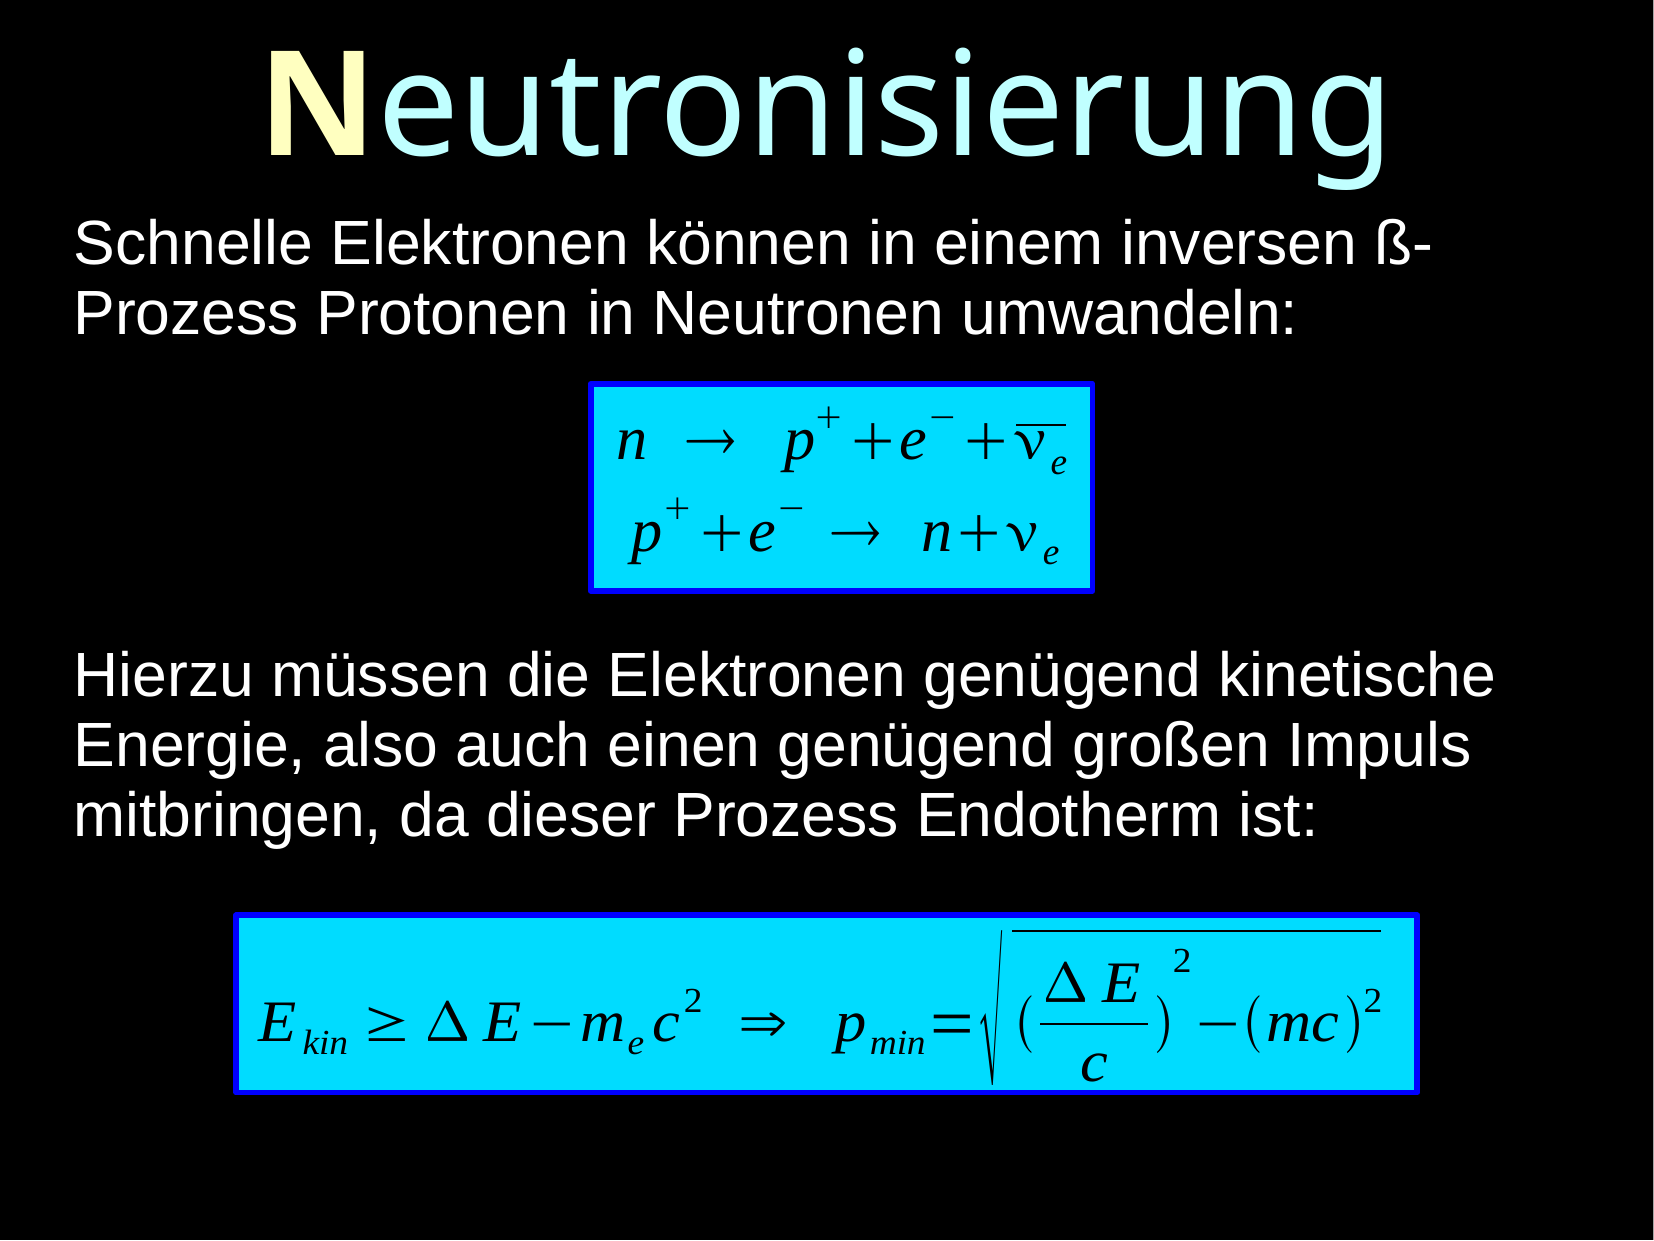

# Neutronisierung
Schnelle Elektronen können in einem inversen ß-Prozess Protonen in Neutronen umwandeln:
Hierzu müssen die Elektronen genügend kinetische Energie, also auch einen genügend großen Impuls mitbringen, da dieser Prozess Endotherm ist: